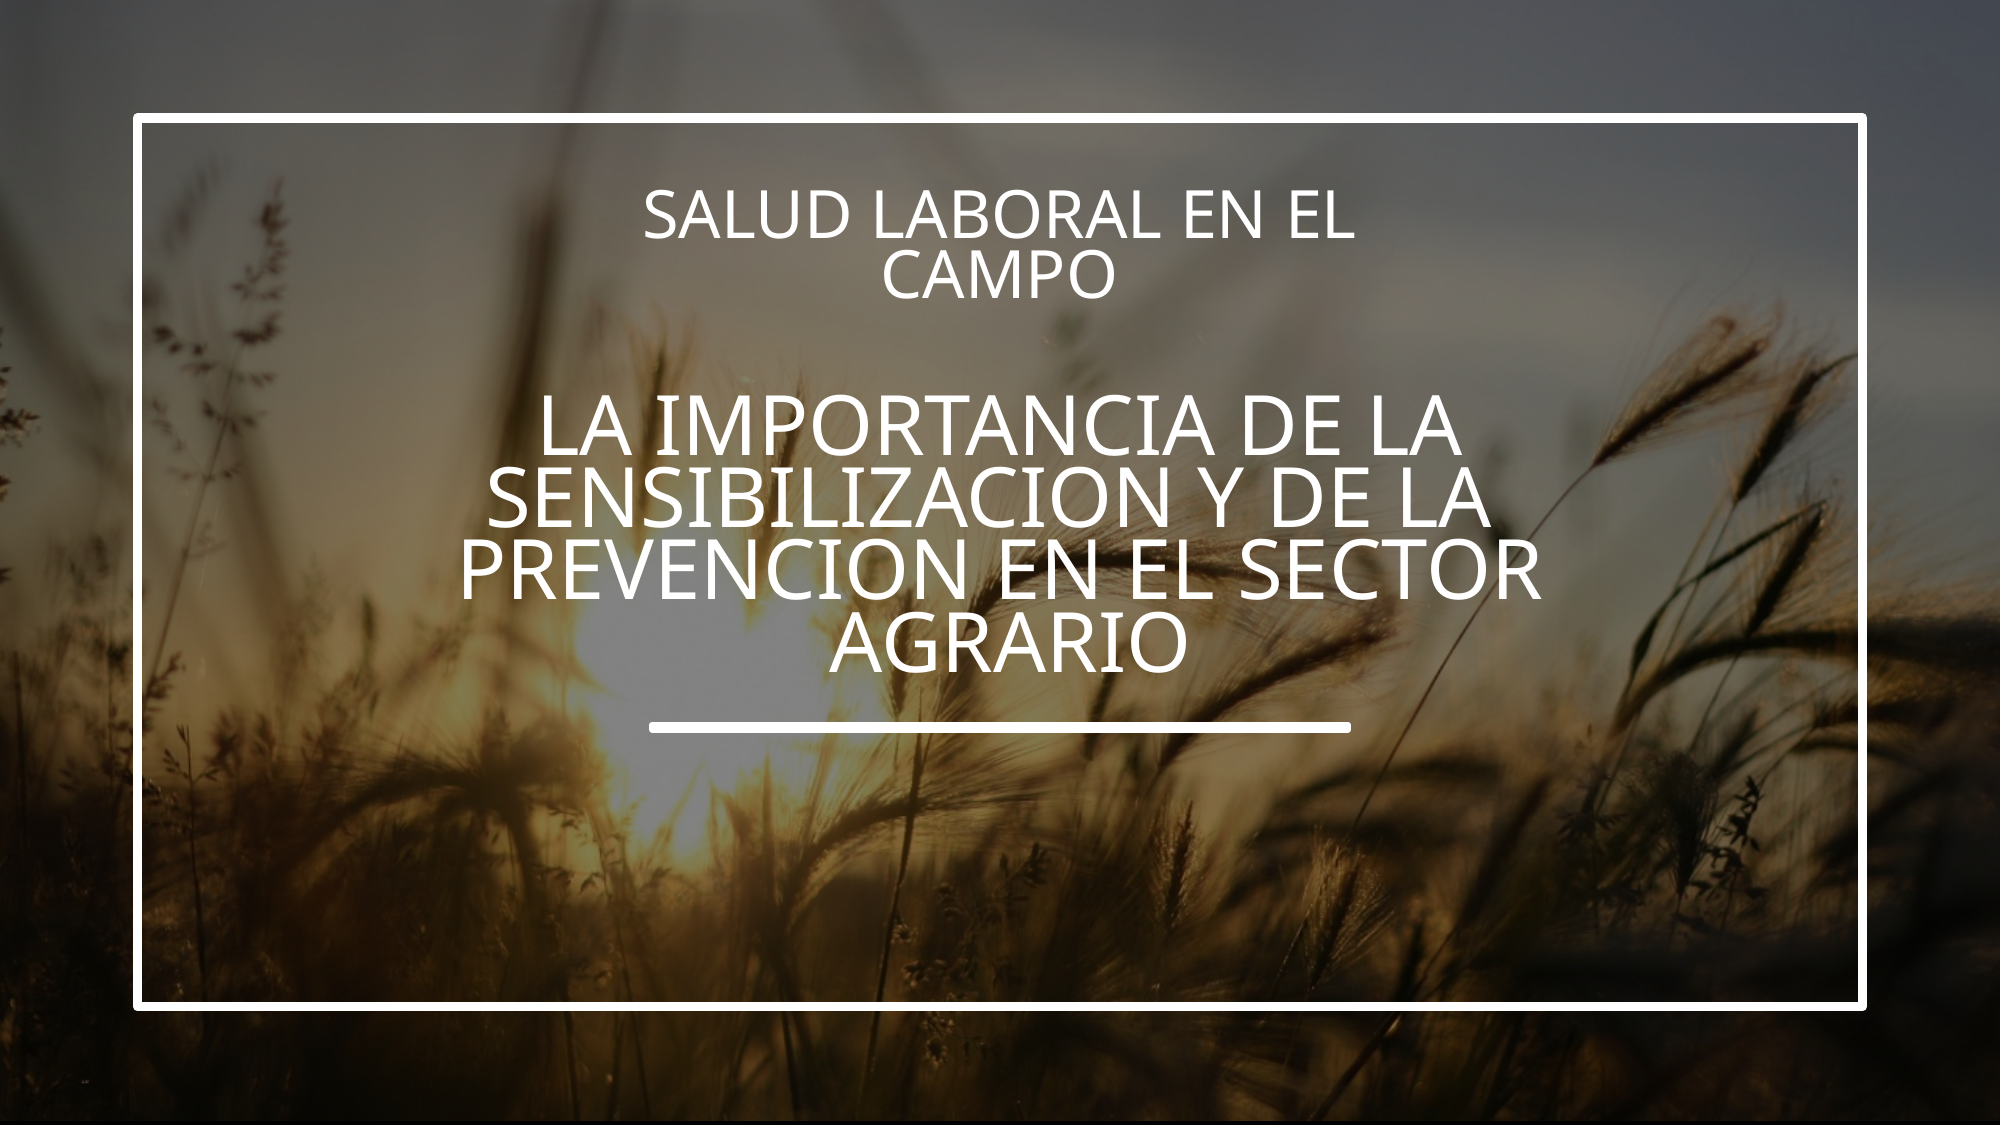

SALUD LABORAL EN EL
 CAMPO
LA IMPORTANCIA DE LA
 SENSIBILIZACION Y DE LA
PREVENCION EN EL SECTOR
 AGRARIO